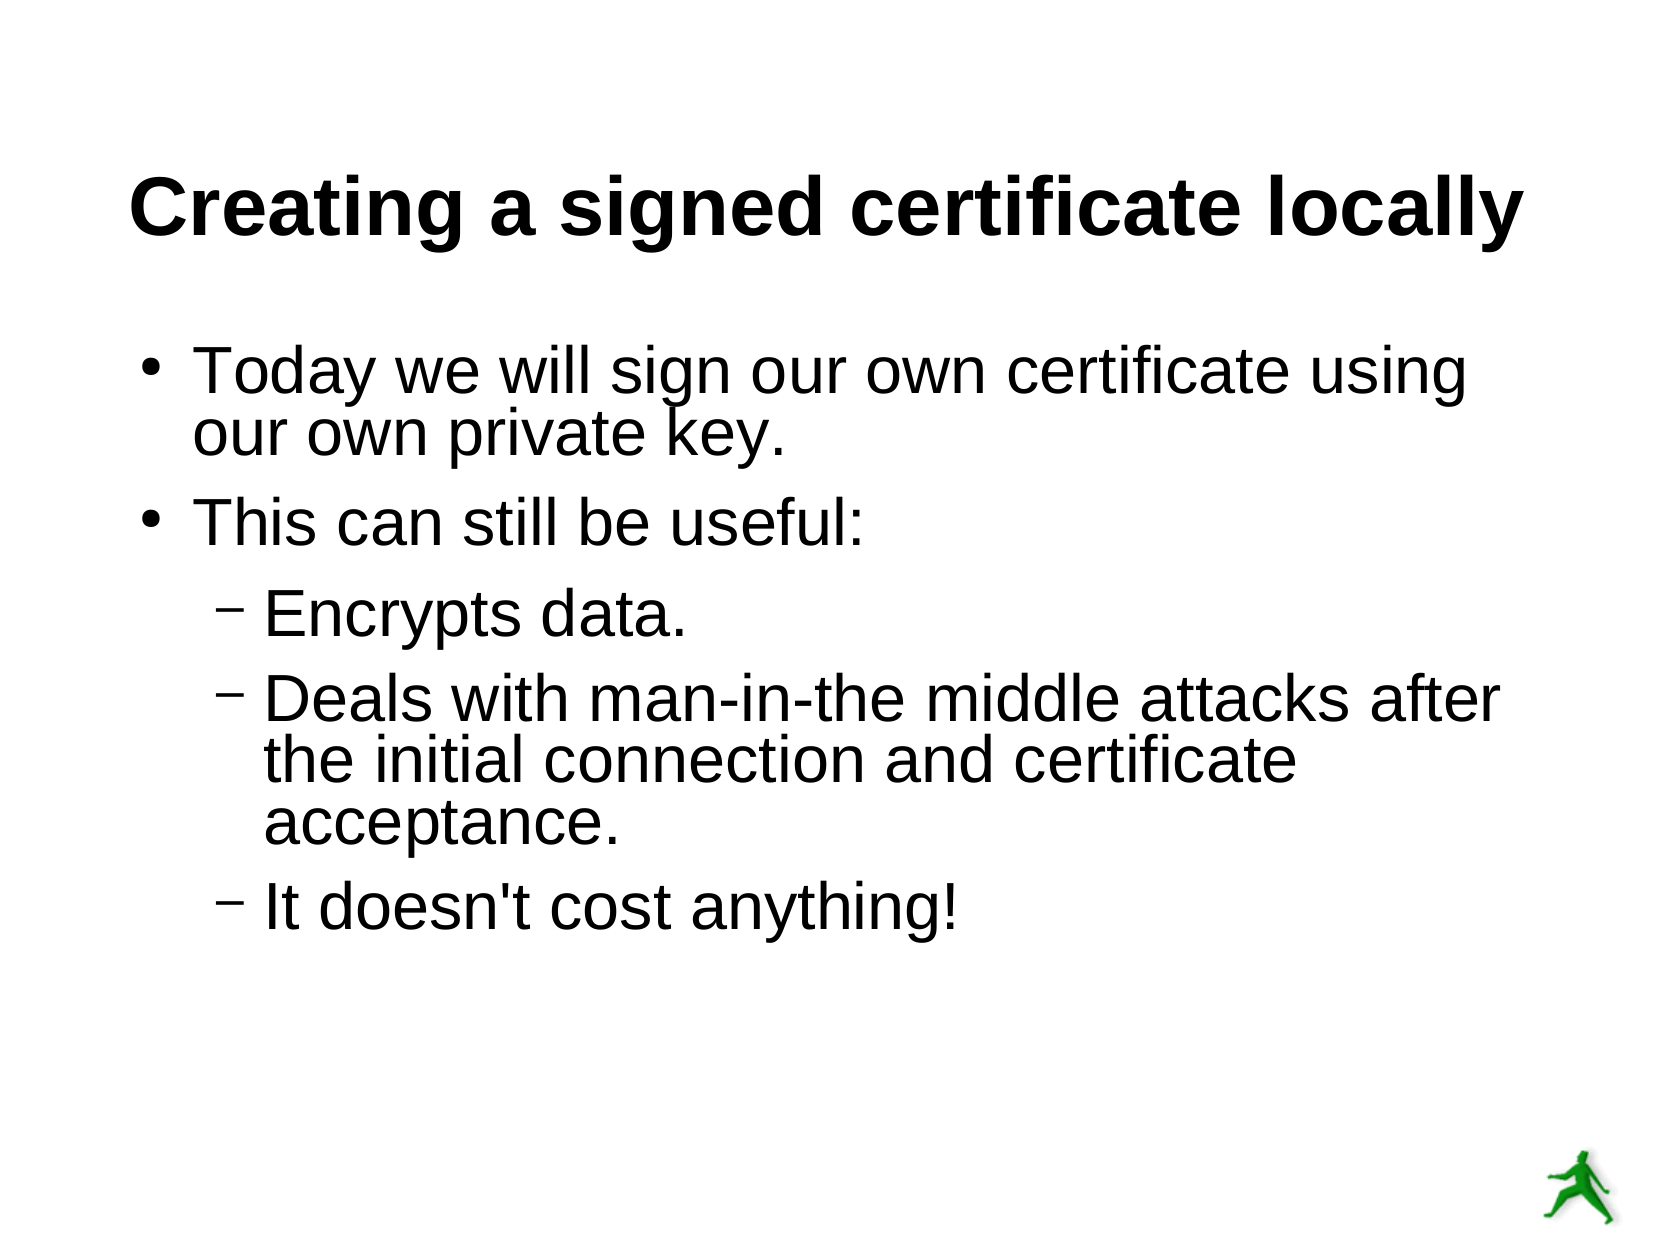

# Creating a signed certificate locally
Today we will sign our own certificate using our own private key.
This can still be useful:
Encrypts data.
Deals with man-in-the middle attacks after the initial connection and certificate acceptance.
It doesn't cost anything!